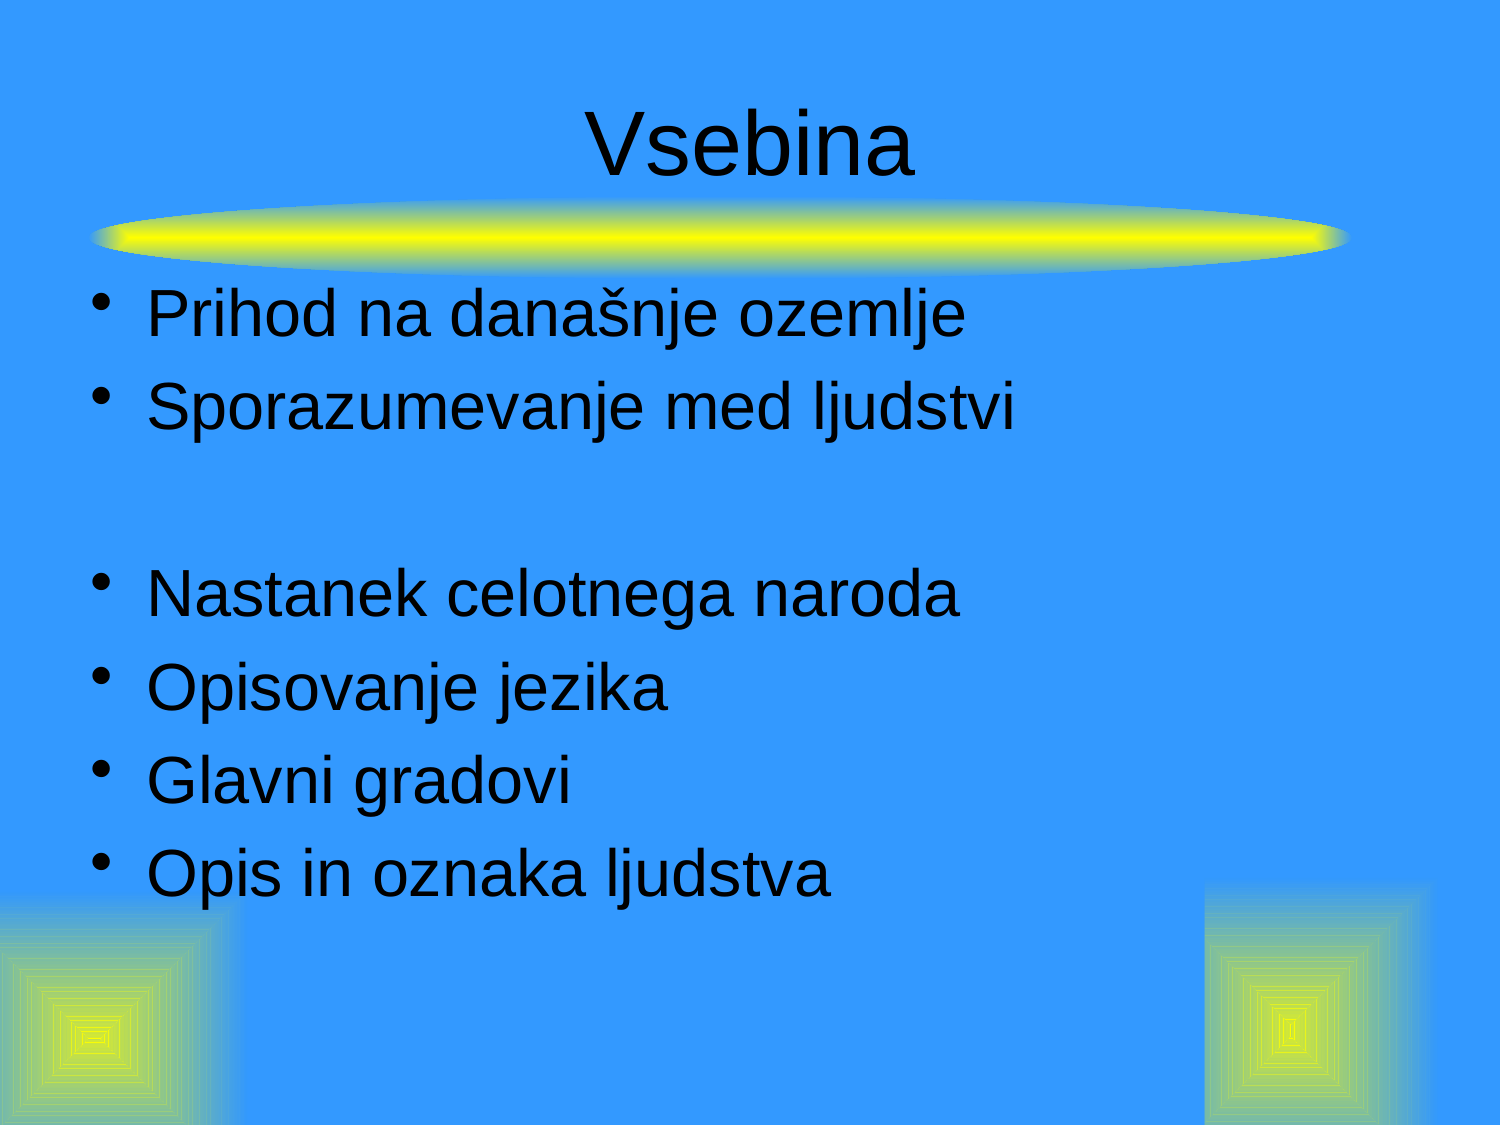

# Vsebina
Prihod na današnje ozemlje
Sporazumevanje med ljudstvi
Nastanek celotnega naroda
Opisovanje jezika
Glavni gradovi
Opis in oznaka ljudstva